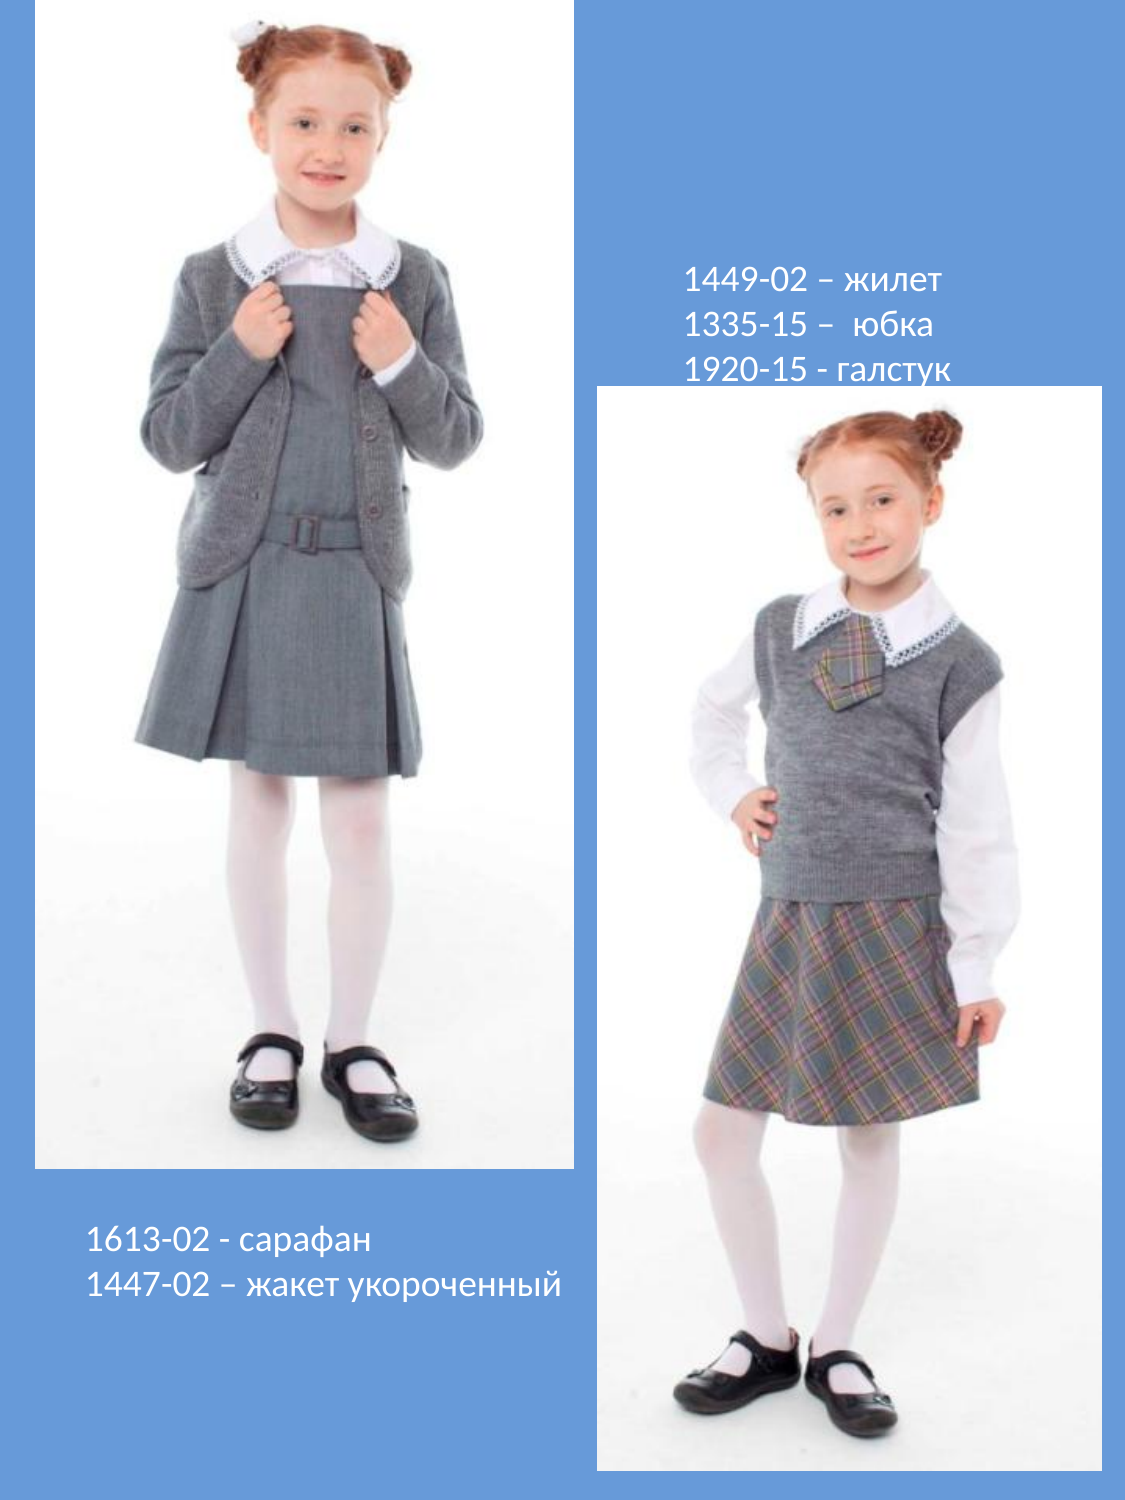

1449-02 – жилет
1335-15 – юбка
1920-15 - галстук
1613-02 - сарафан
1447-02 – жакет укороченный